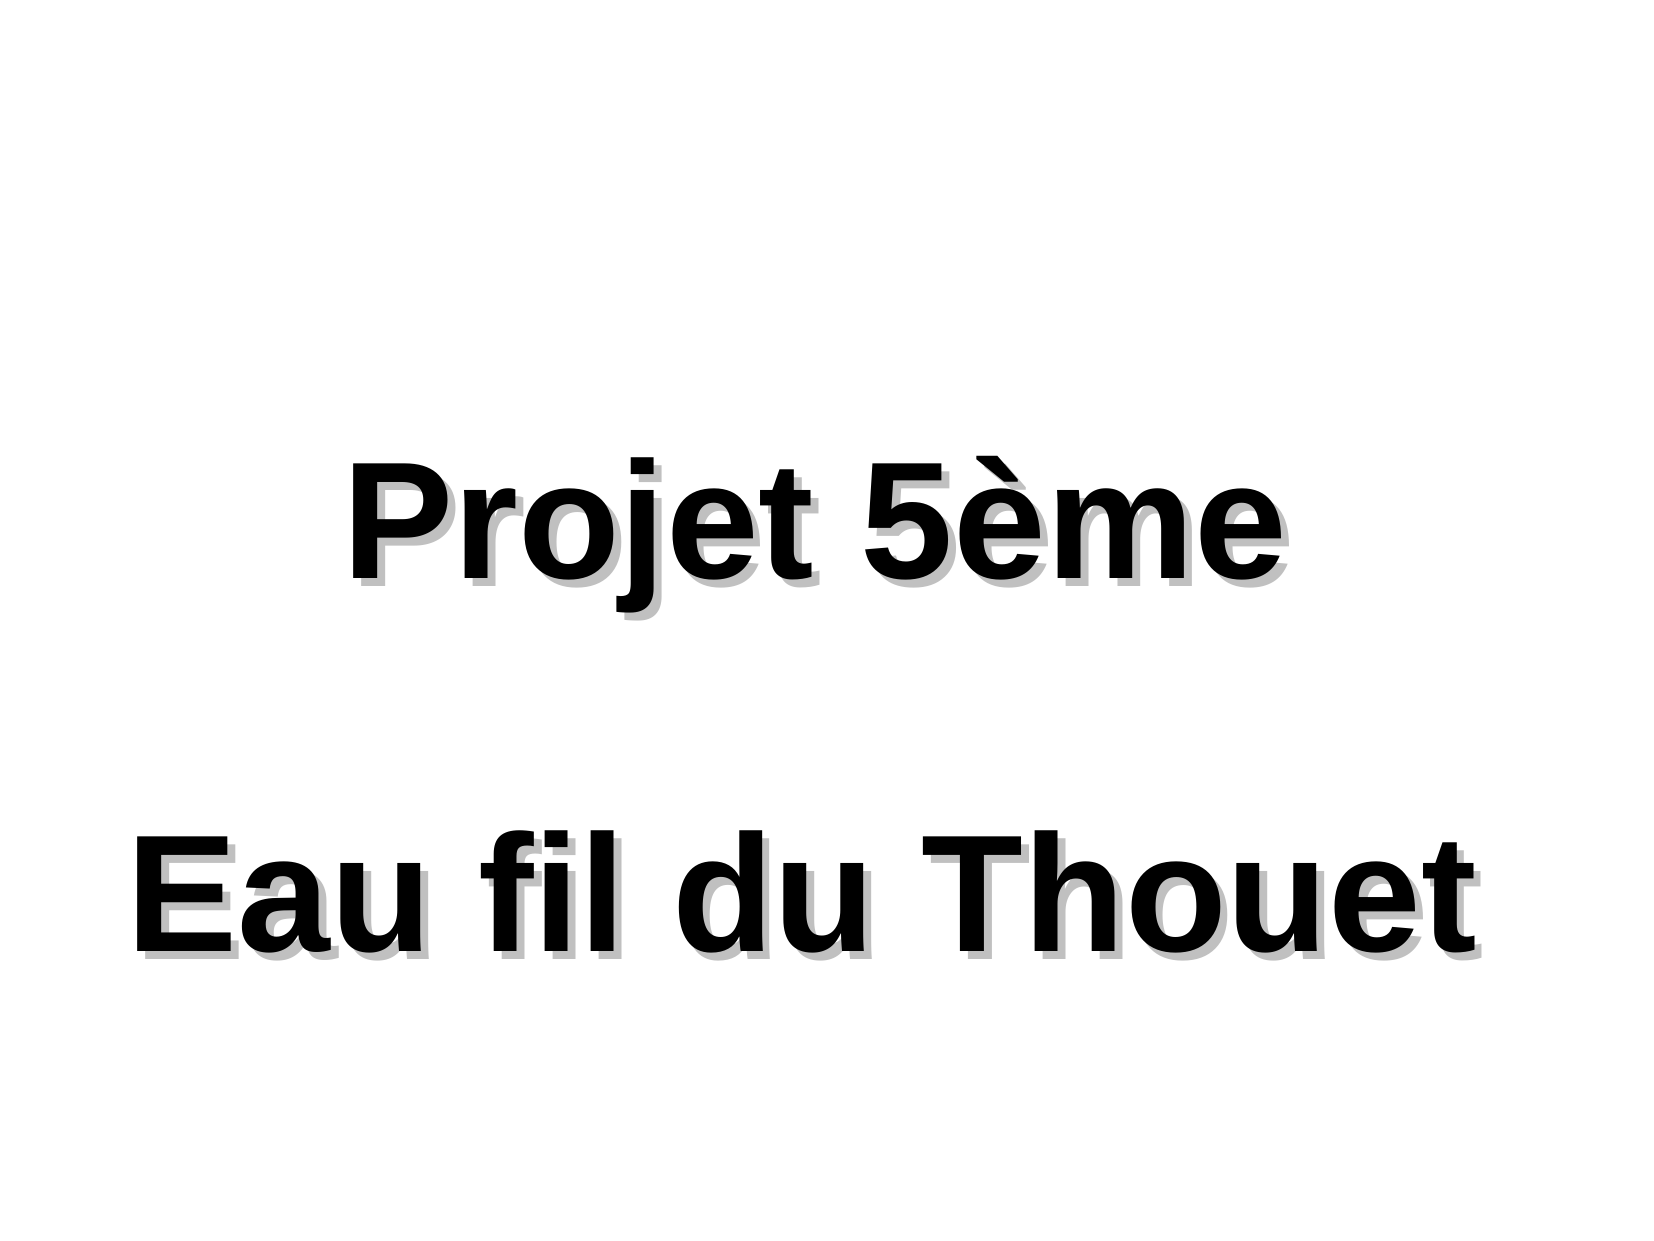

# Projet 5ème Eau fil du Thouet